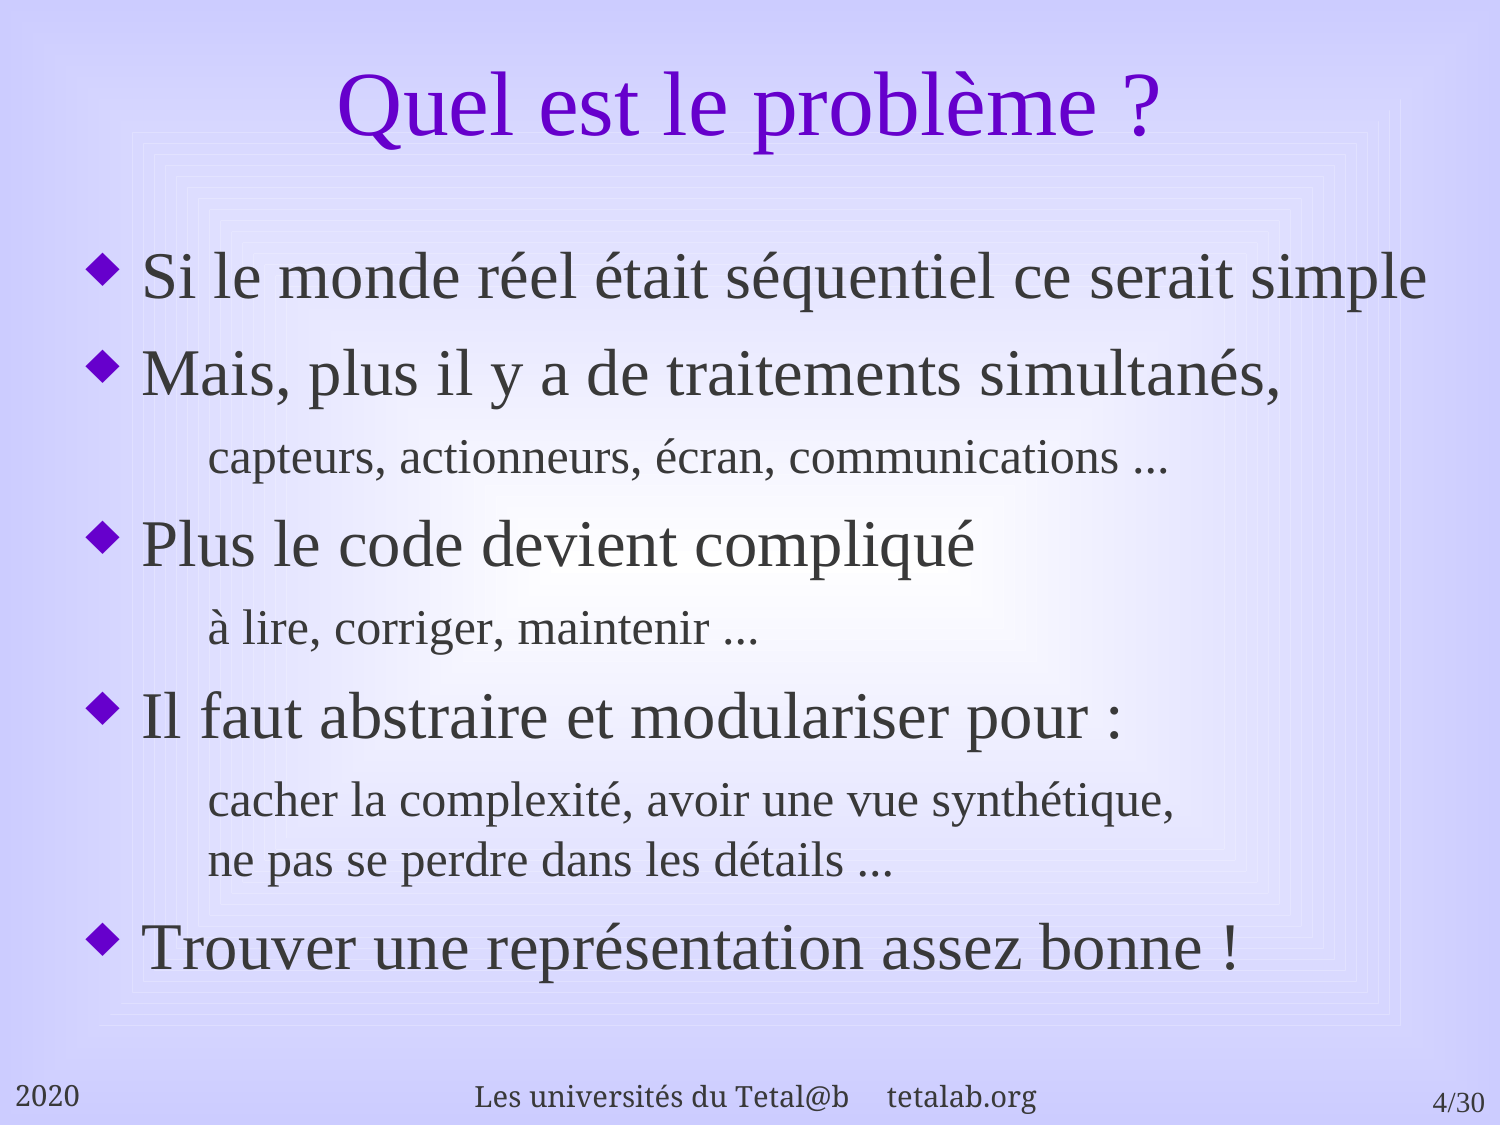

# Quel est le problème ?
Si le monde réel était séquentiel ce serait simple
Mais, plus il y a de traitements simultanés,
capteurs, actionneurs, écran, communications ...
Plus le code devient compliqué
à lire, corriger, maintenir ...
Il faut abstraire et modulariser pour :
cacher la complexité, avoir une vue synthétique,
ne pas se perdre dans les détails ...
Trouver une représentation assez bonne !
2020
Les universités du Tetal@b tetalab.org
4